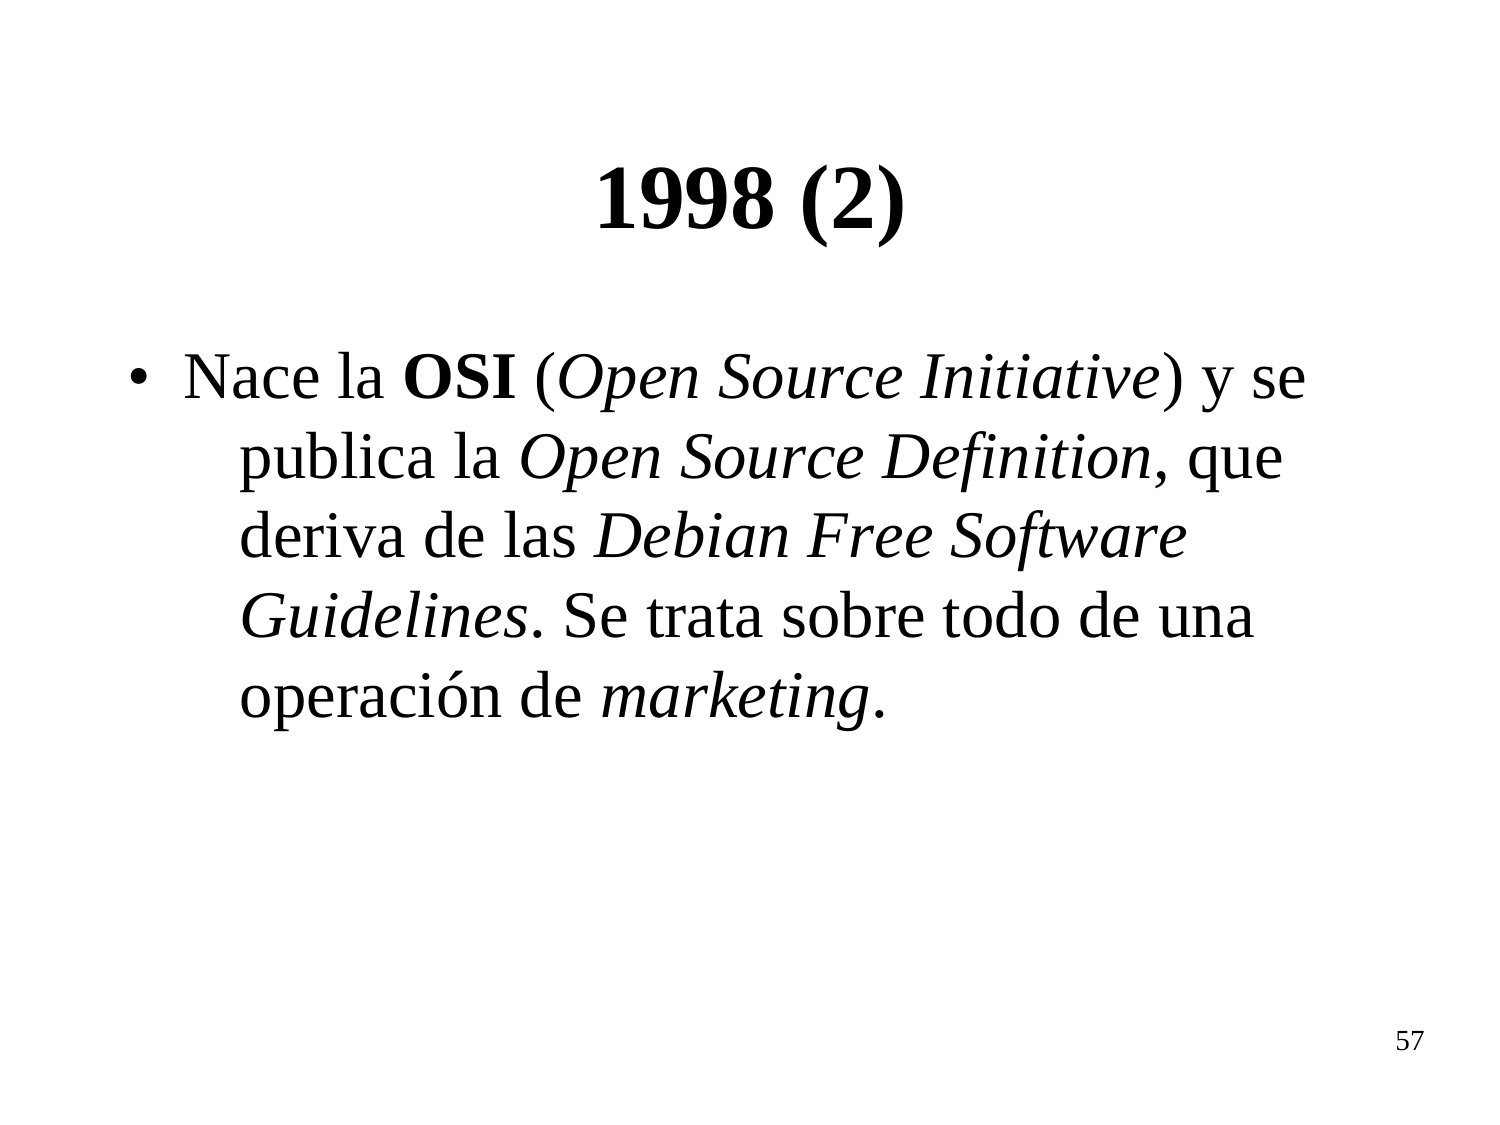

# 1998 (2)
Nace la OSI (Open Source Initiative) y se publica la Open Source Definition, que deriva de las Debian Free Software Guidelines. Se trata sobre todo de una operación de marketing.
57